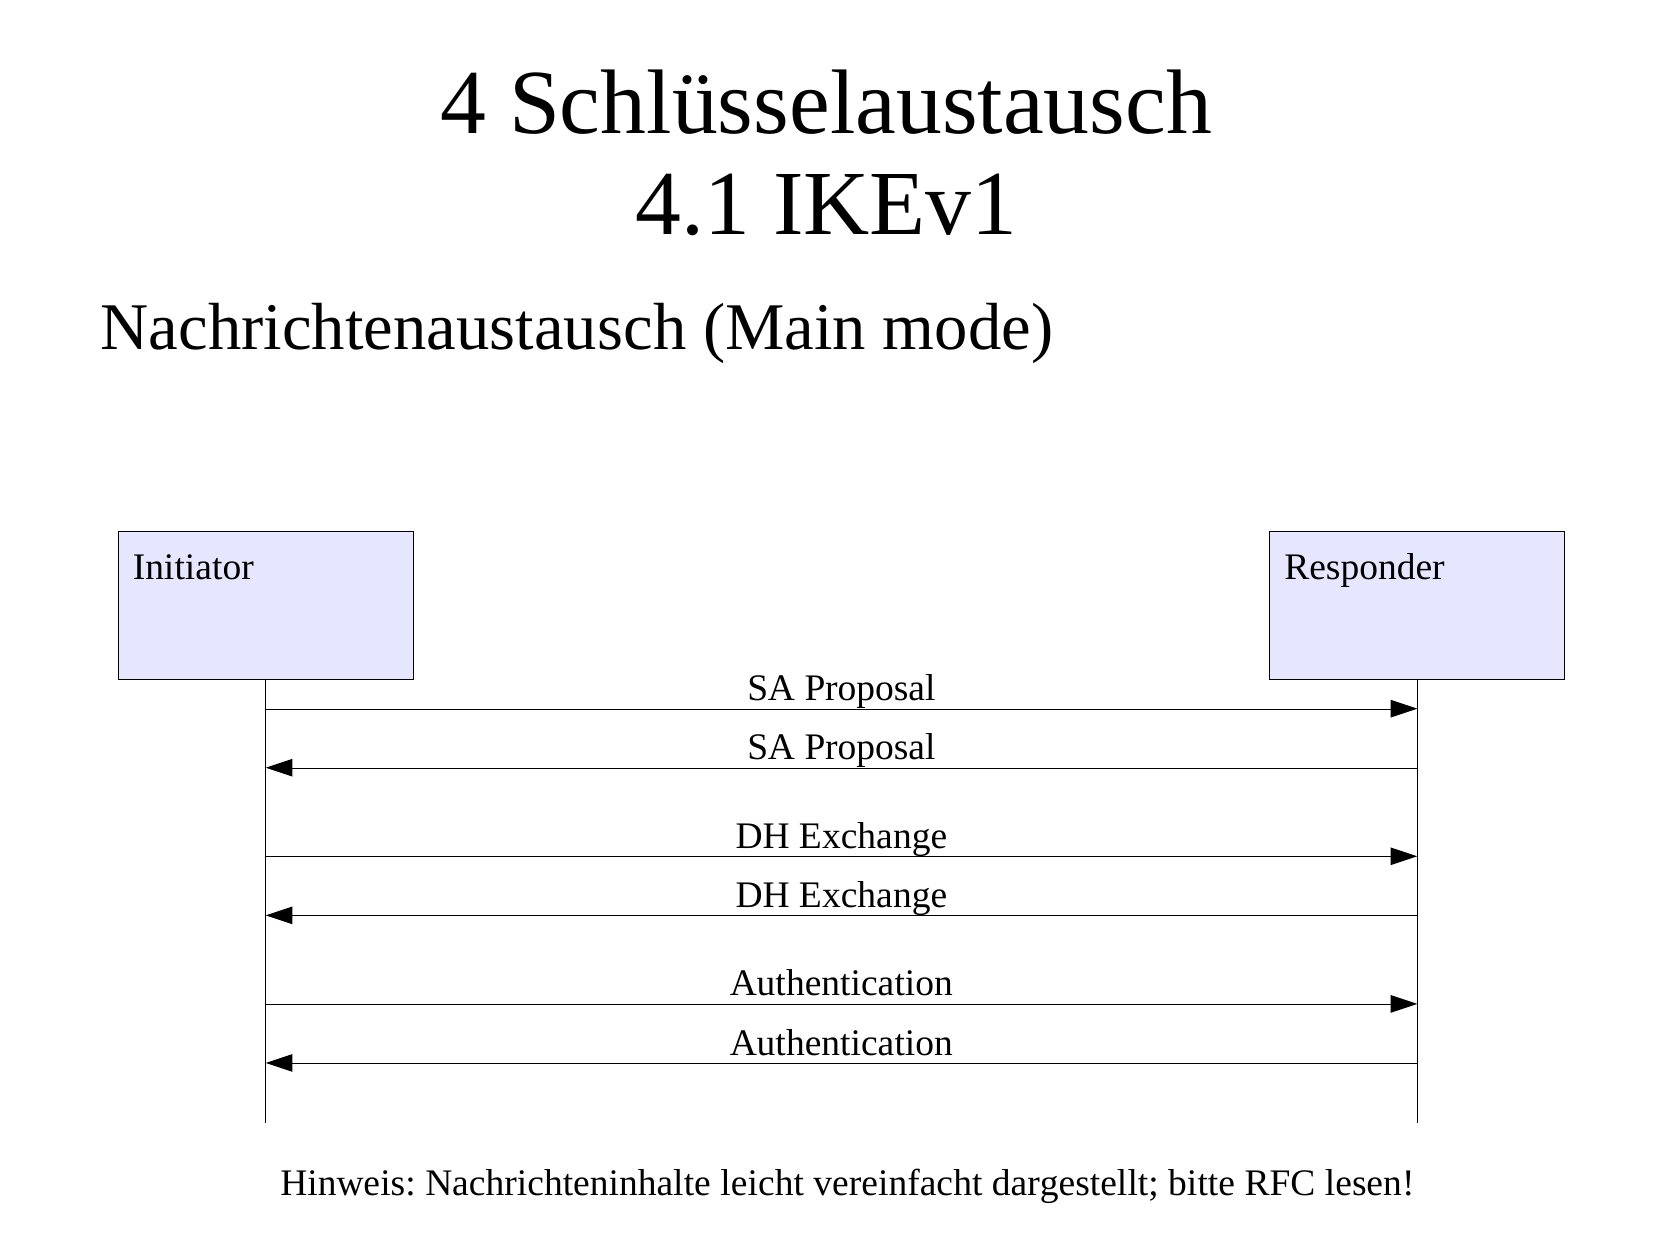

# 4 Schlüsselaustausch 4.1 IKEv1
Nachrichtenaustausch (Main mode)
Initiator
Responder
SA Proposal
SA Proposal
DH Exchange
DH Exchange
Authentication
Authentication
Hinweis: Nachrichteninhalte leicht vereinfacht dargestellt; bitte RFC lesen!